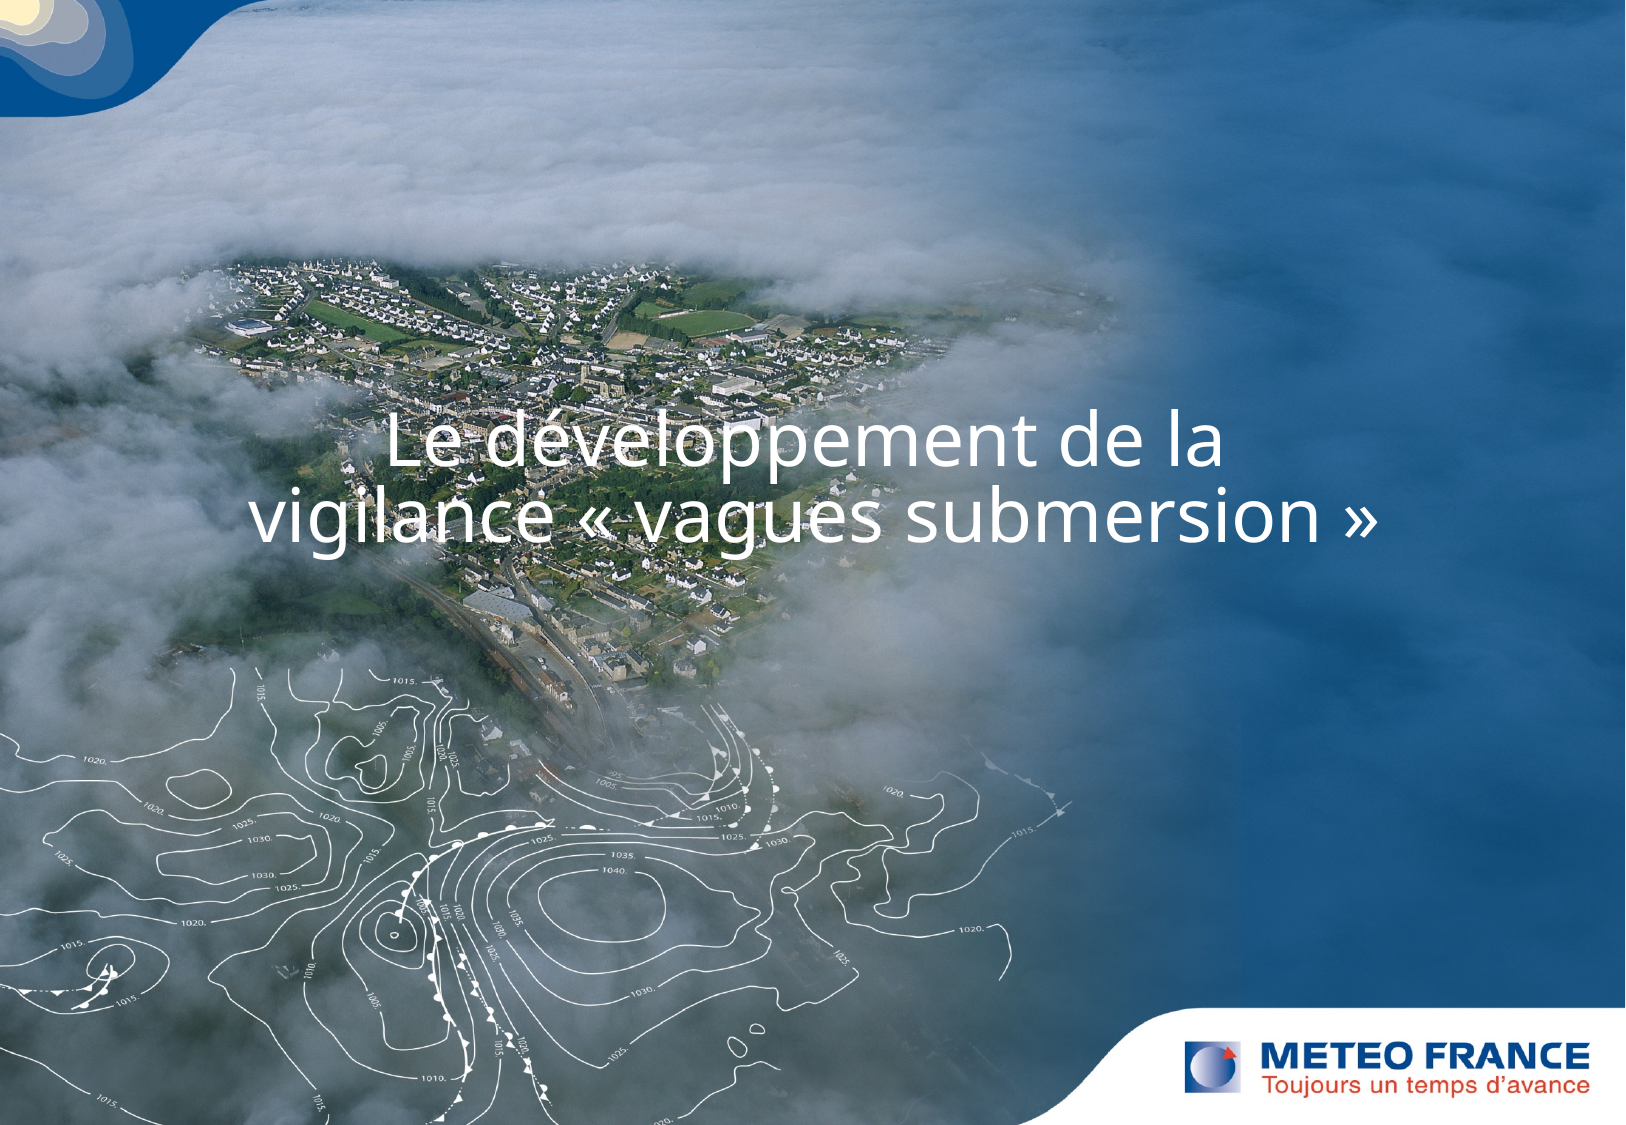

# Le développement de la vigilance « vagues submersion »